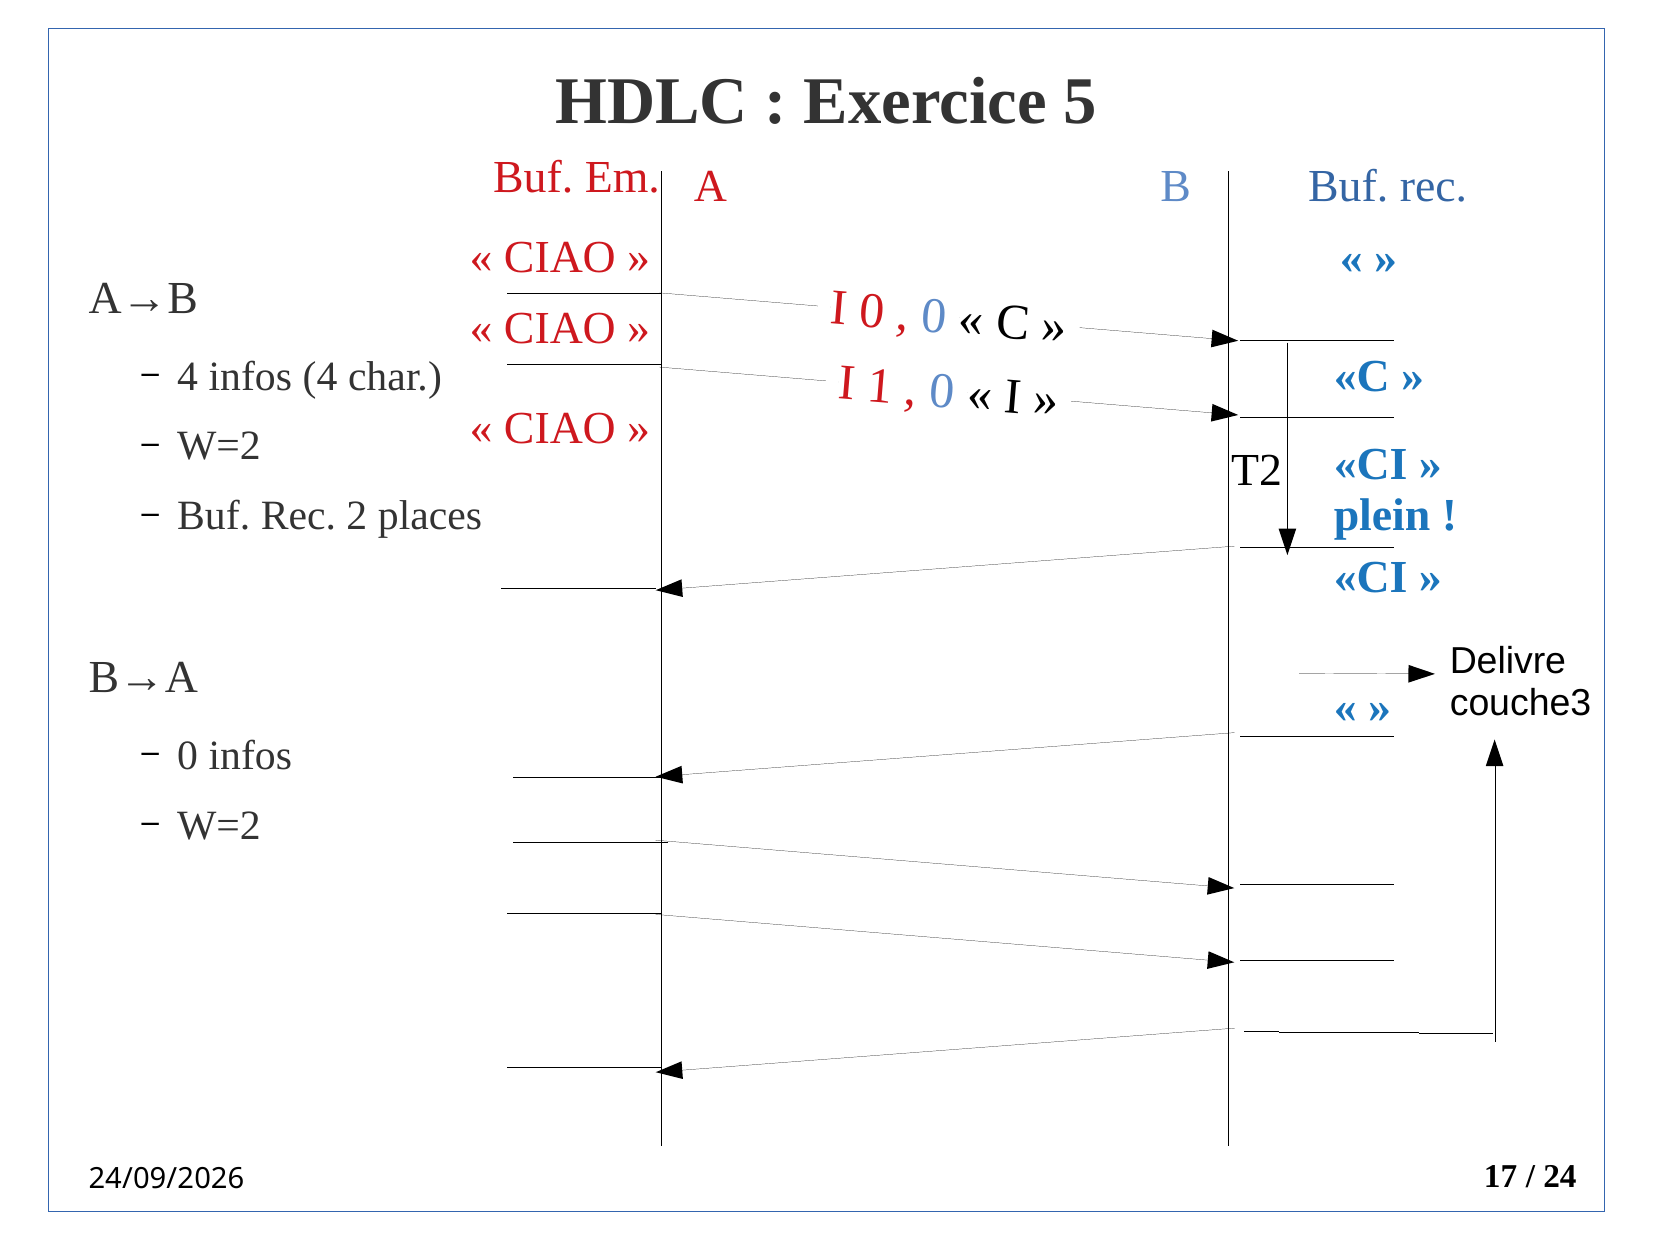

# HDLC : Exercice 5
Buf. Em.
Buf. rec.
B
A
A→B
4 infos (4 char.)
W=2
Buf. Rec. 2 places
B→A
0 infos
W=2
« CIAO »
« »
 I 0 , 0 « C »
« CIAO »
«C »
 I 1 , 0 « I »
« CIAO »
«CI » plein !
T2
«CI »
Delivre couche3
« »
17